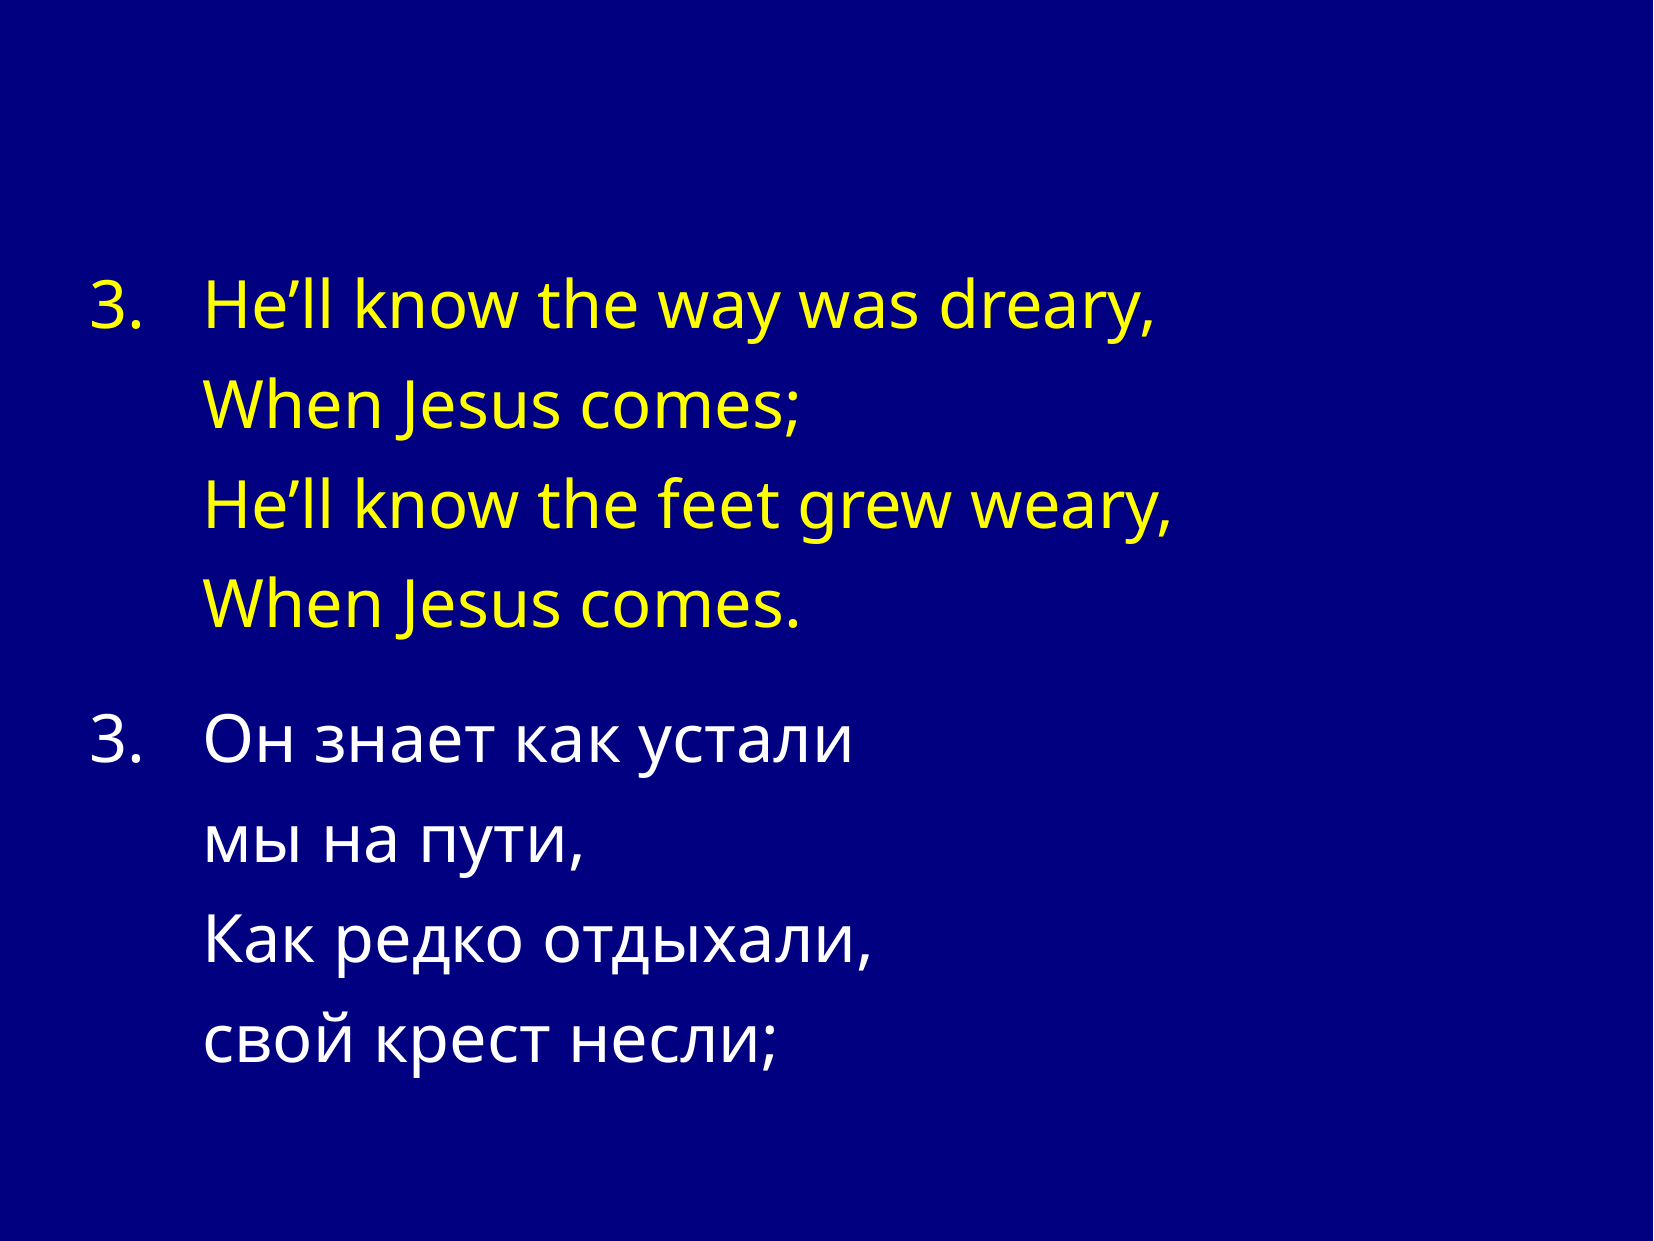

3.	He’ll know the way was dreary,
	When Jesus comes;
	He’ll know the feet grew weary,
	When Jesus comes.
3.	Он знает как устали
	мы на пути,
	Как редко отдыхали,
	свой крест несли;